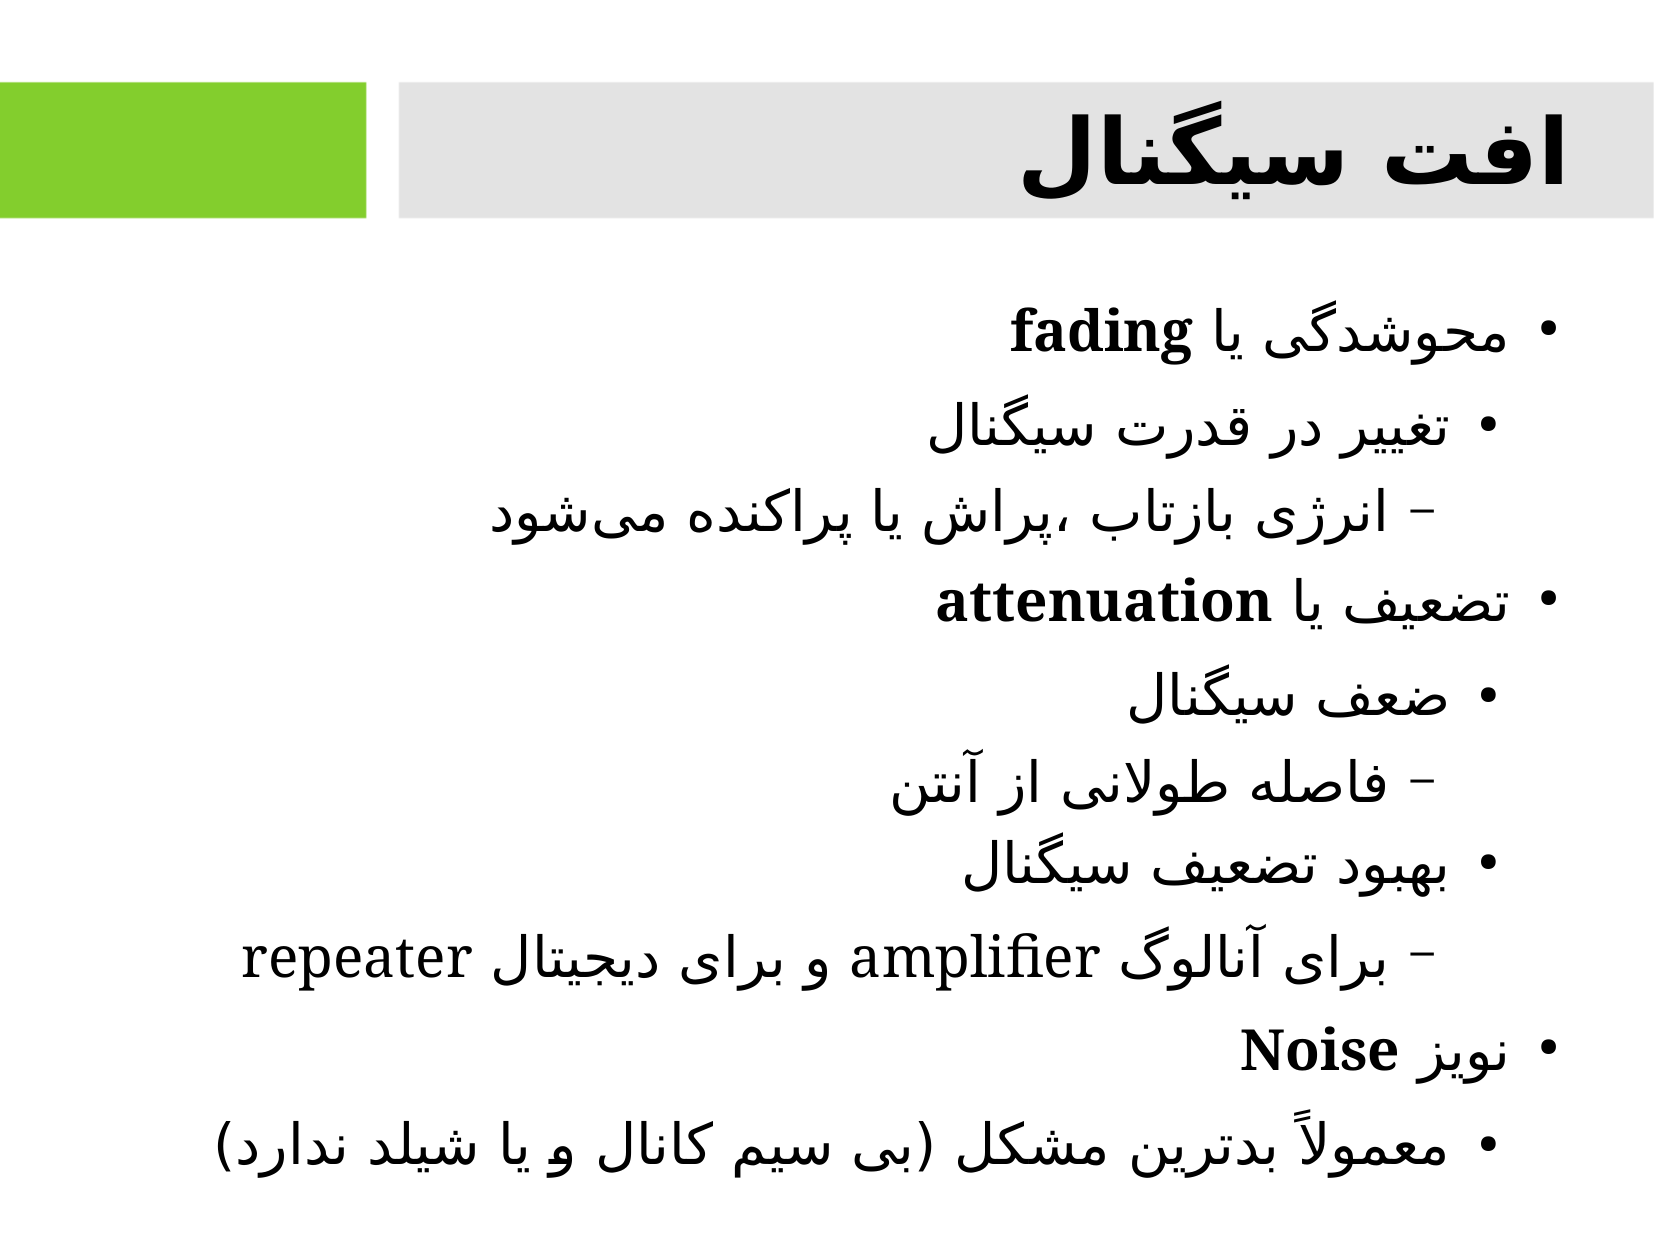

# افت سیگنال
محوشدگی یا fading
تغییر در قدرت سیگنال
انرژی بازتاب ،پراش یا پراکنده می‌شود
تضعیف یا attenuation
ضعف سیگنال
فاصله طولانی از آنتن
بهبود تضعیف سیگنال
برای آنالوگ amplifier و برای دیجیتال repeater
نویز Noise
معمولاً بدترین مشکل (بی سیم کانال و یا شیلد ندارد)